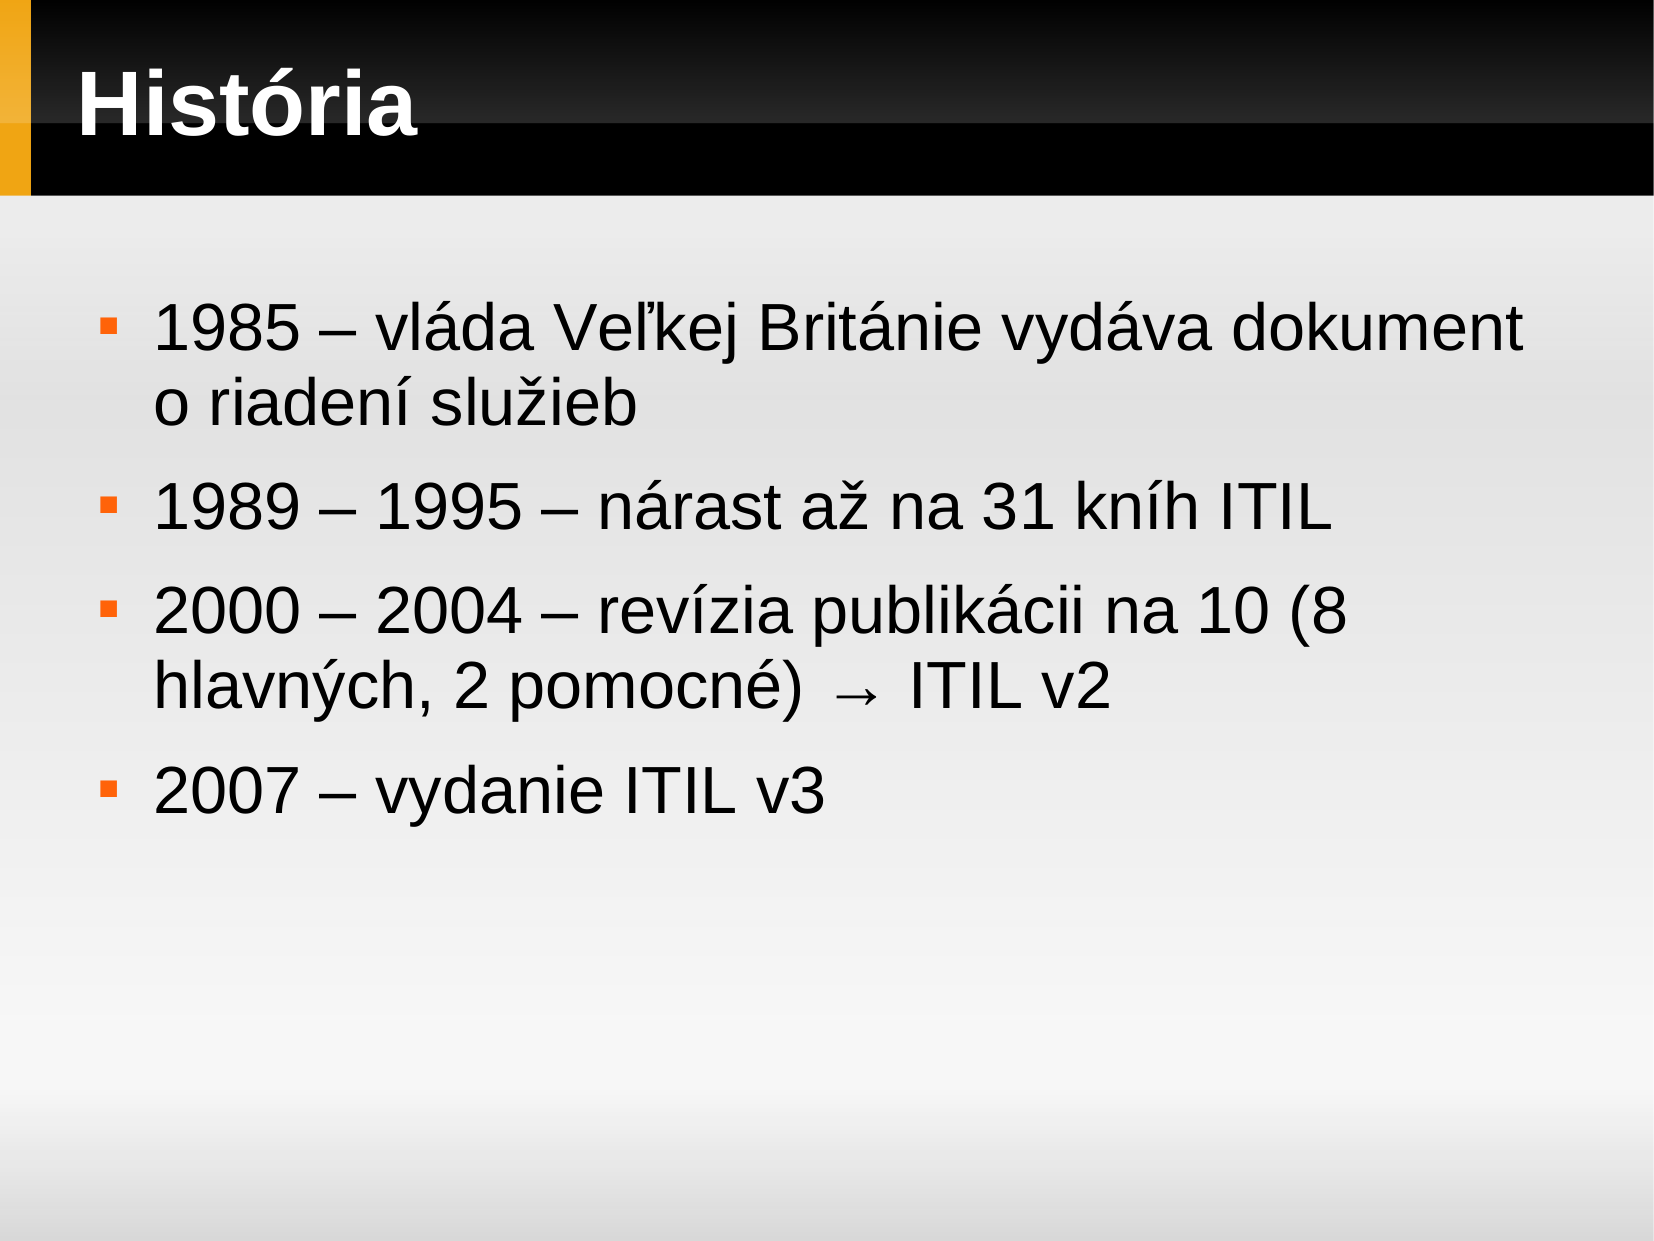

# História
1985 – vláda Veľkej Británie vydáva dokument o riadení služieb
1989 – 1995 – nárast až na 31 kníh ITIL
2000 – 2004 – revízia publikácii na 10 (8 hlavných, 2 pomocné) → ITIL v2
2007 – vydanie ITIL v3